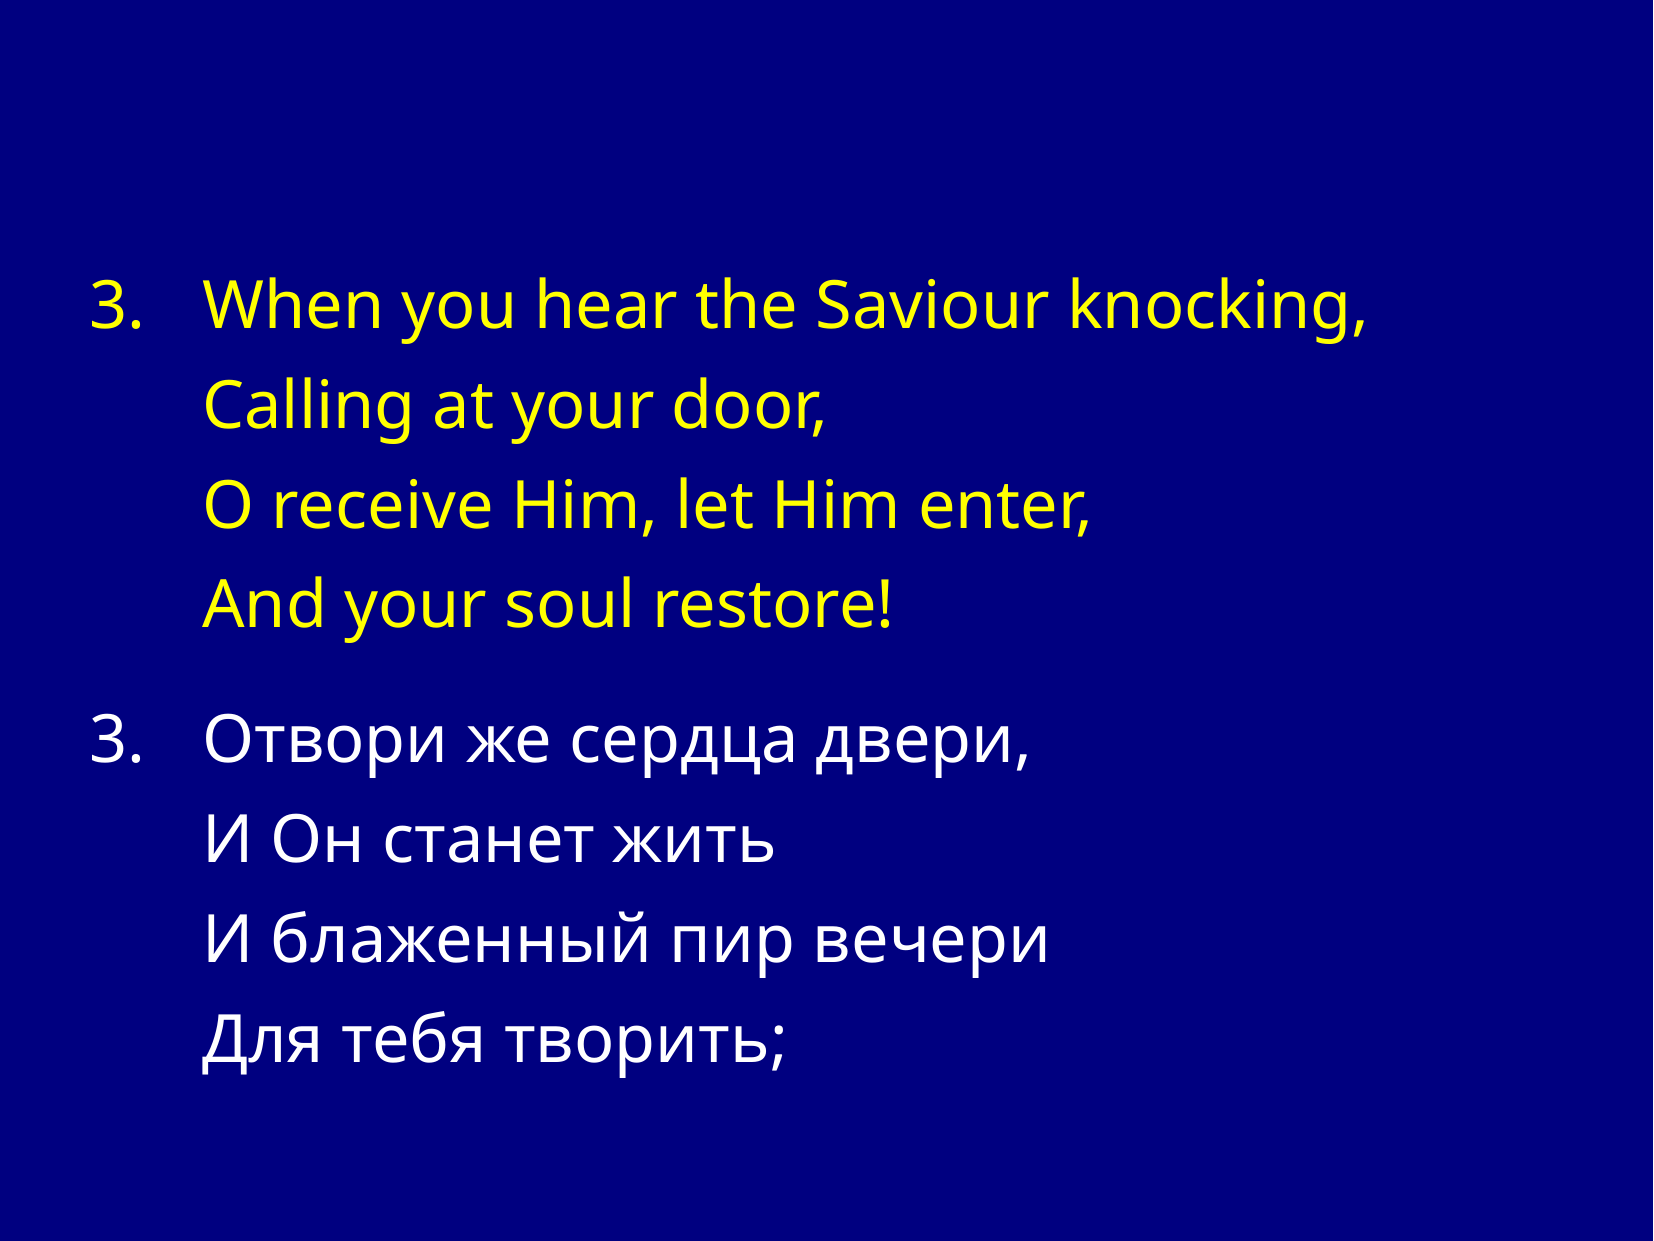

3.	When you hear the Saviour knocking,
	Calling at your door,
	O receive Him, let Him enter,
	And your soul restore!
3.	Отвори же сердца двери,
	И Он станет жить
	И блаженный пир вечери
	Для тебя творить;